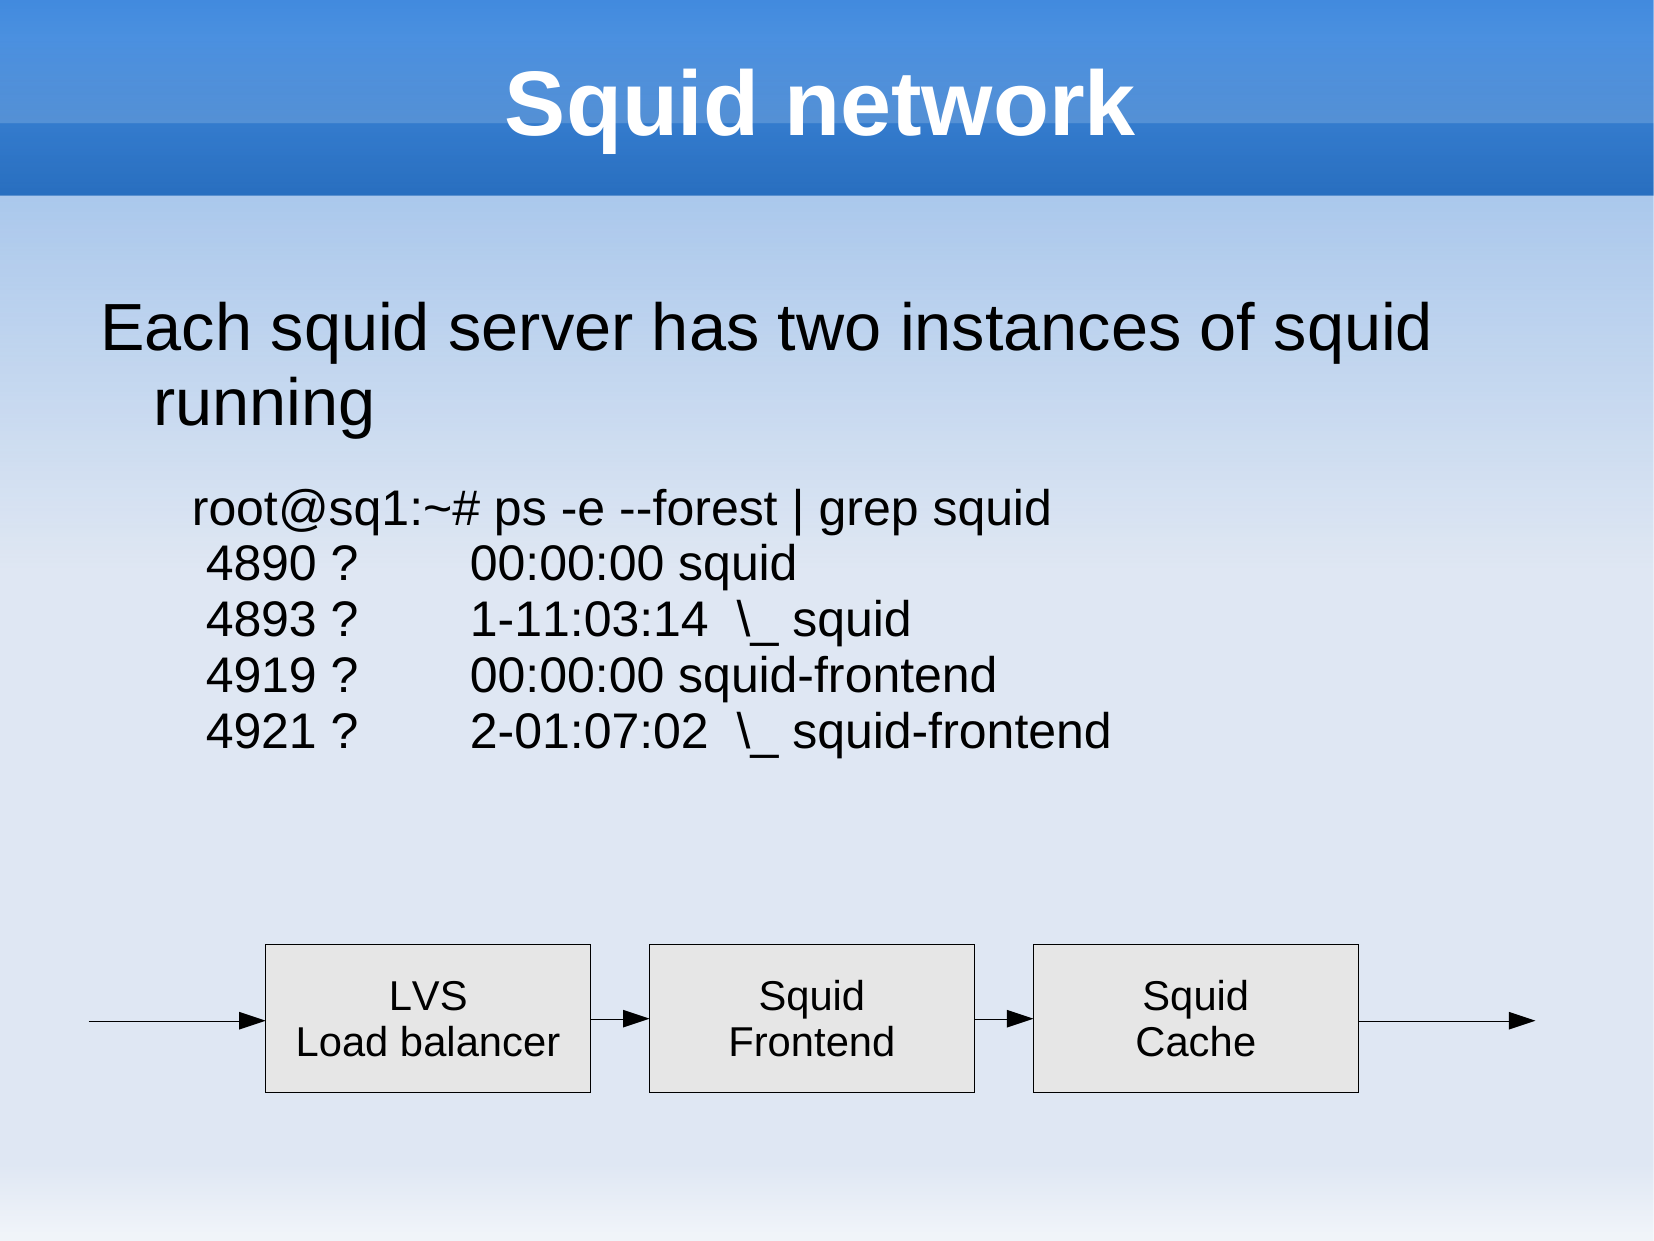

# Squid network
Each squid server has two instances of squid running
root@sq1:~# ps -e --forest | grep squid
 4890 ? 00:00:00 squid
 4893 ? 1-11:03:14 \_ squid
 4919 ? 00:00:00 squid-frontend
 4921 ? 2-01:07:02 \_ squid-frontend
LVS
Load balancer
Squid
Frontend
Squid
Cache